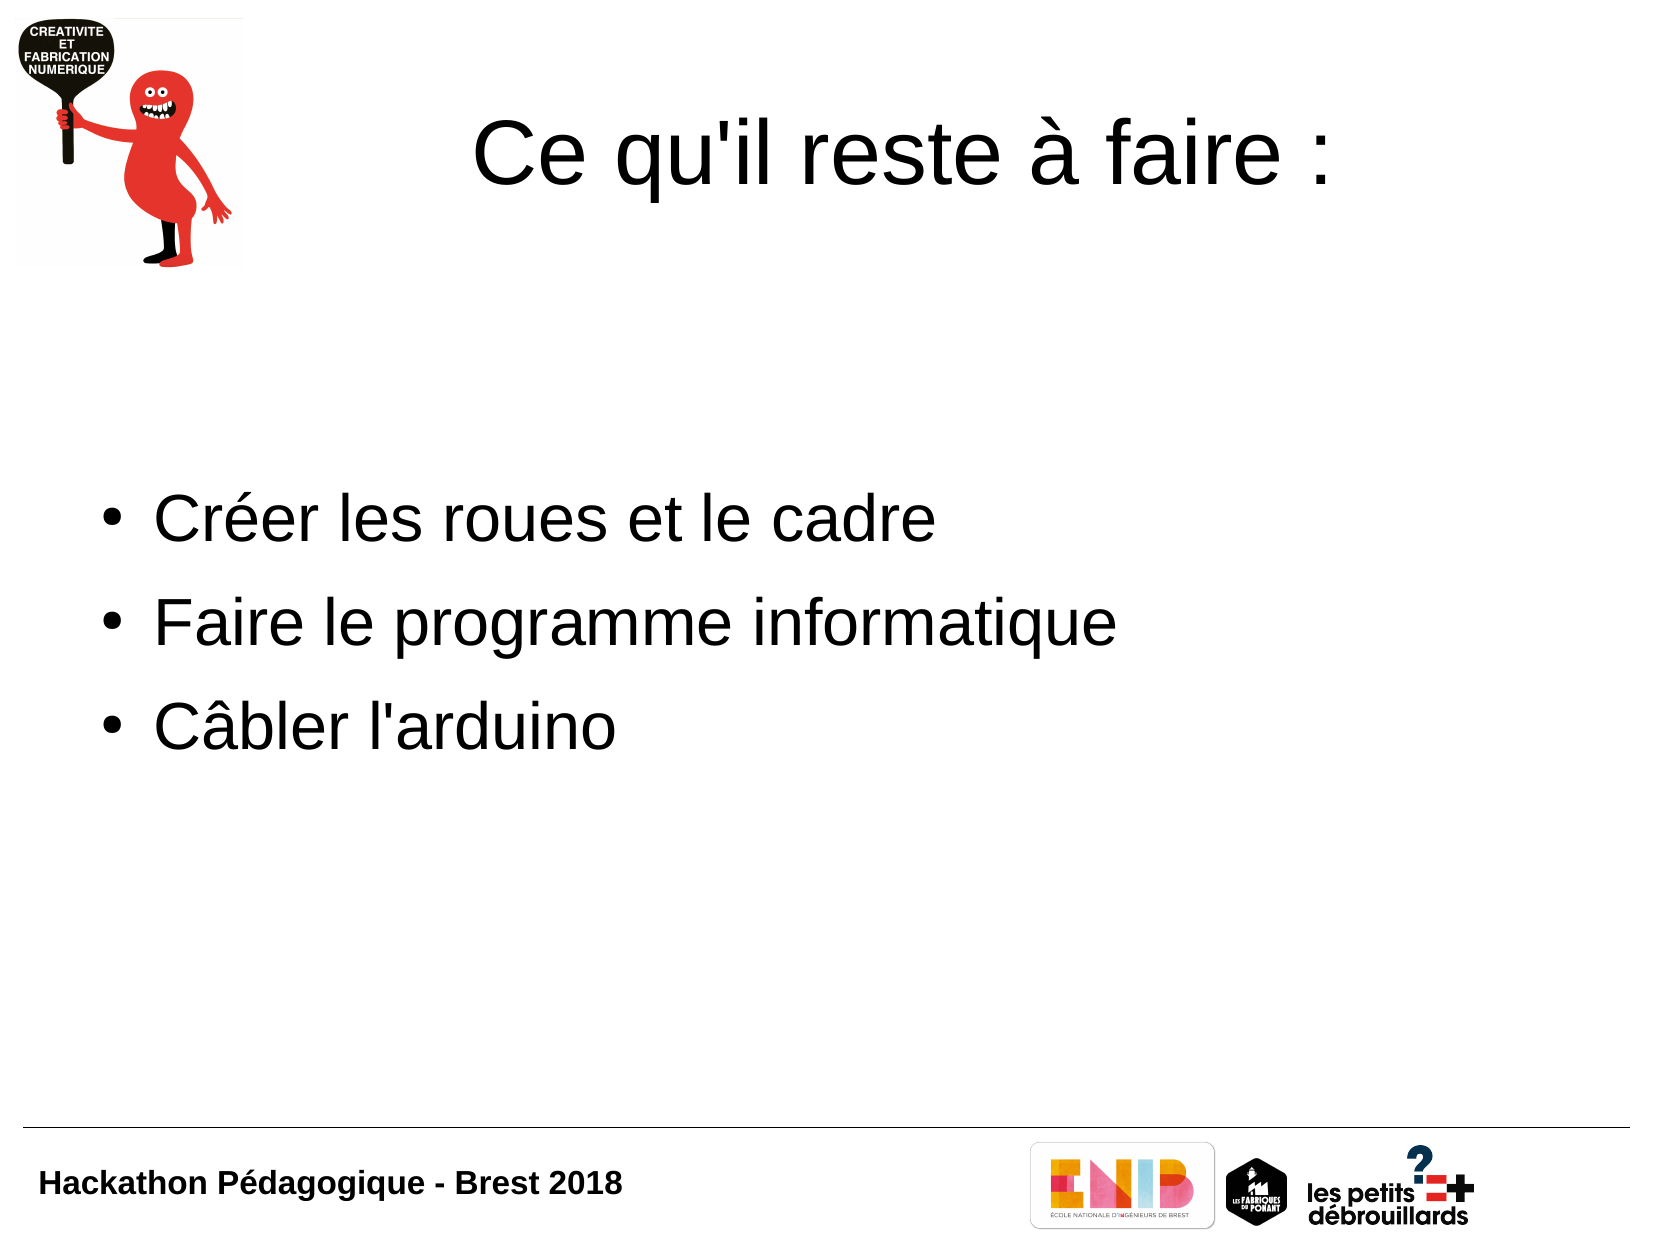

# Ce qu'il reste à faire :
Créer les roues et le cadre
Faire le programme informatique
Câbler l'arduino
Hackathon Pédagogique - Brest 2018